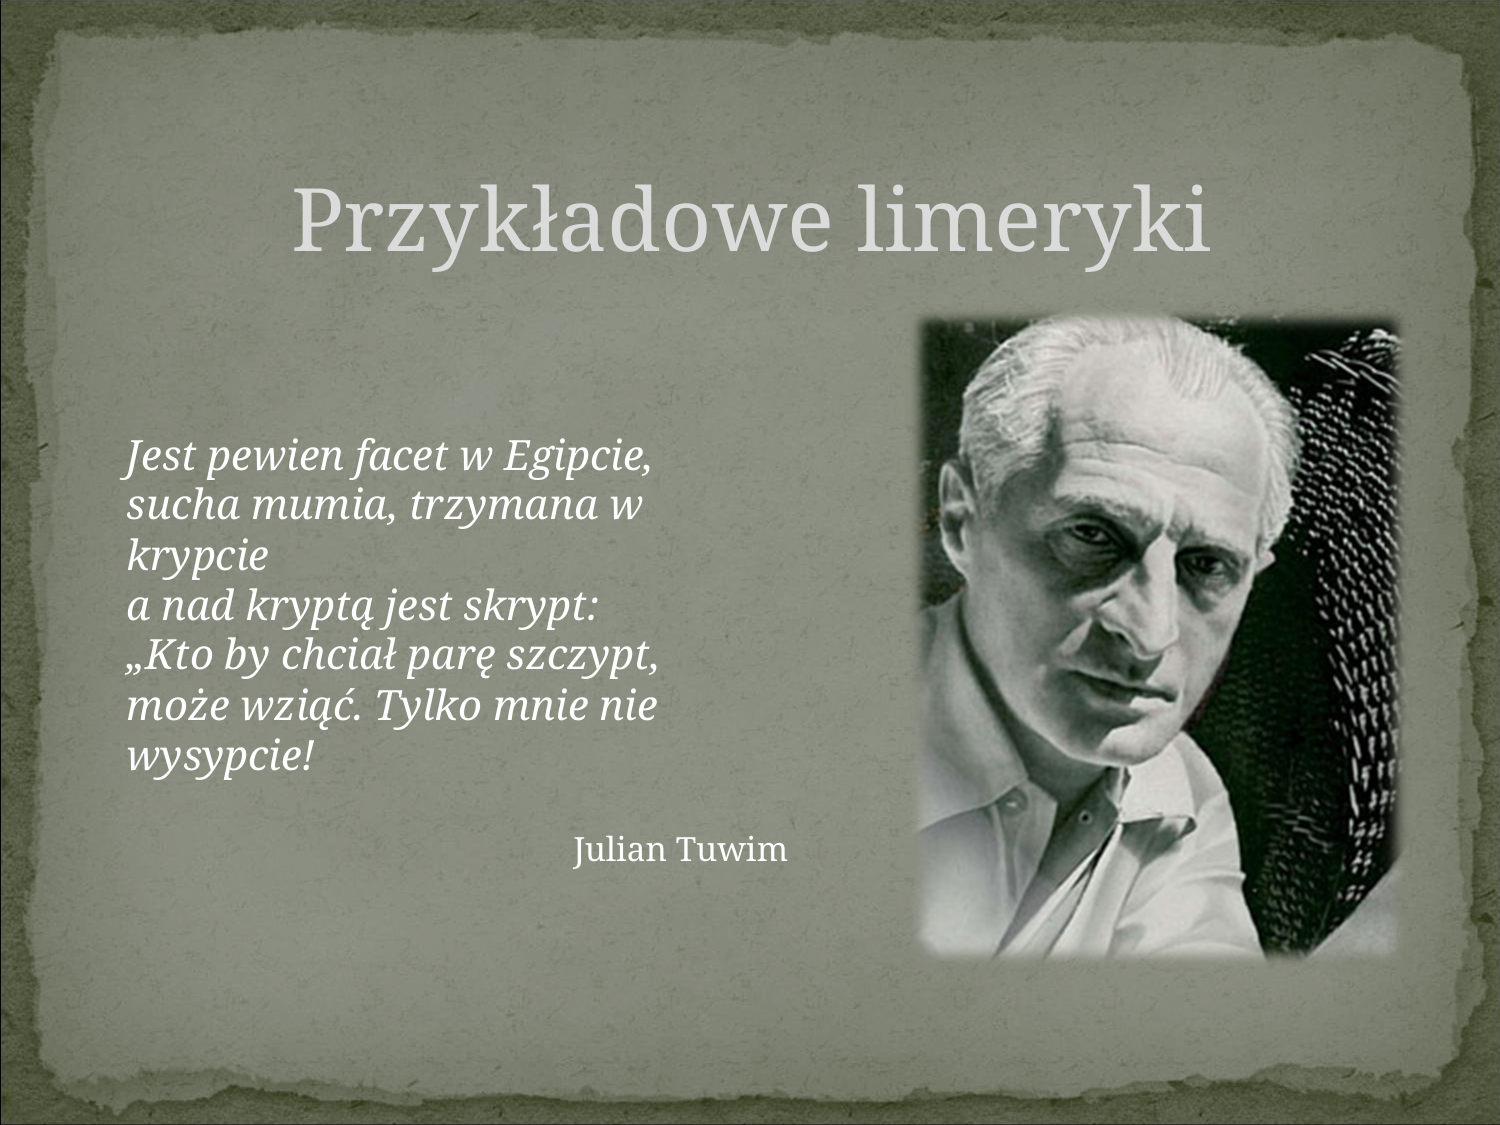

Przykładowe limeryki
Jest pewien facet w Egipcie,
sucha mumia, trzymana w krypcie
a nad kryptą jest skrypt:
„Kto by chciał parę szczypt,
może wziąć. Tylko mnie nie wysypcie!
Julian Tuwim